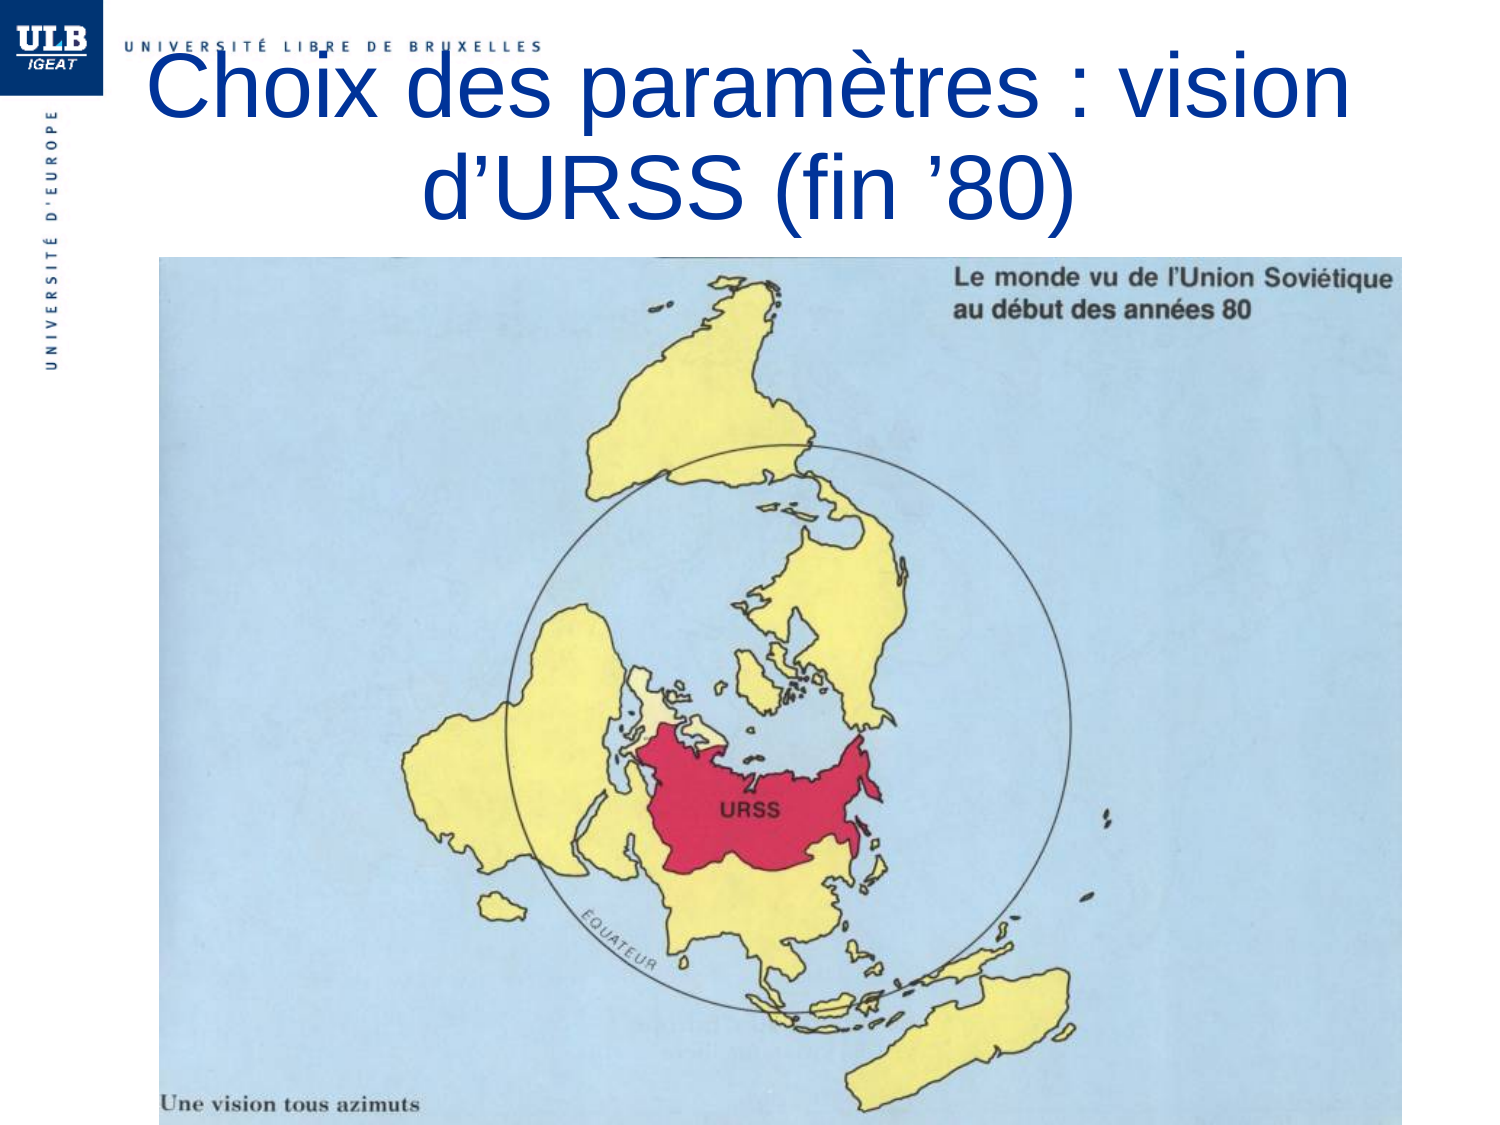

# Choix des paramètres : vision d’URSS (fin ’80)‏